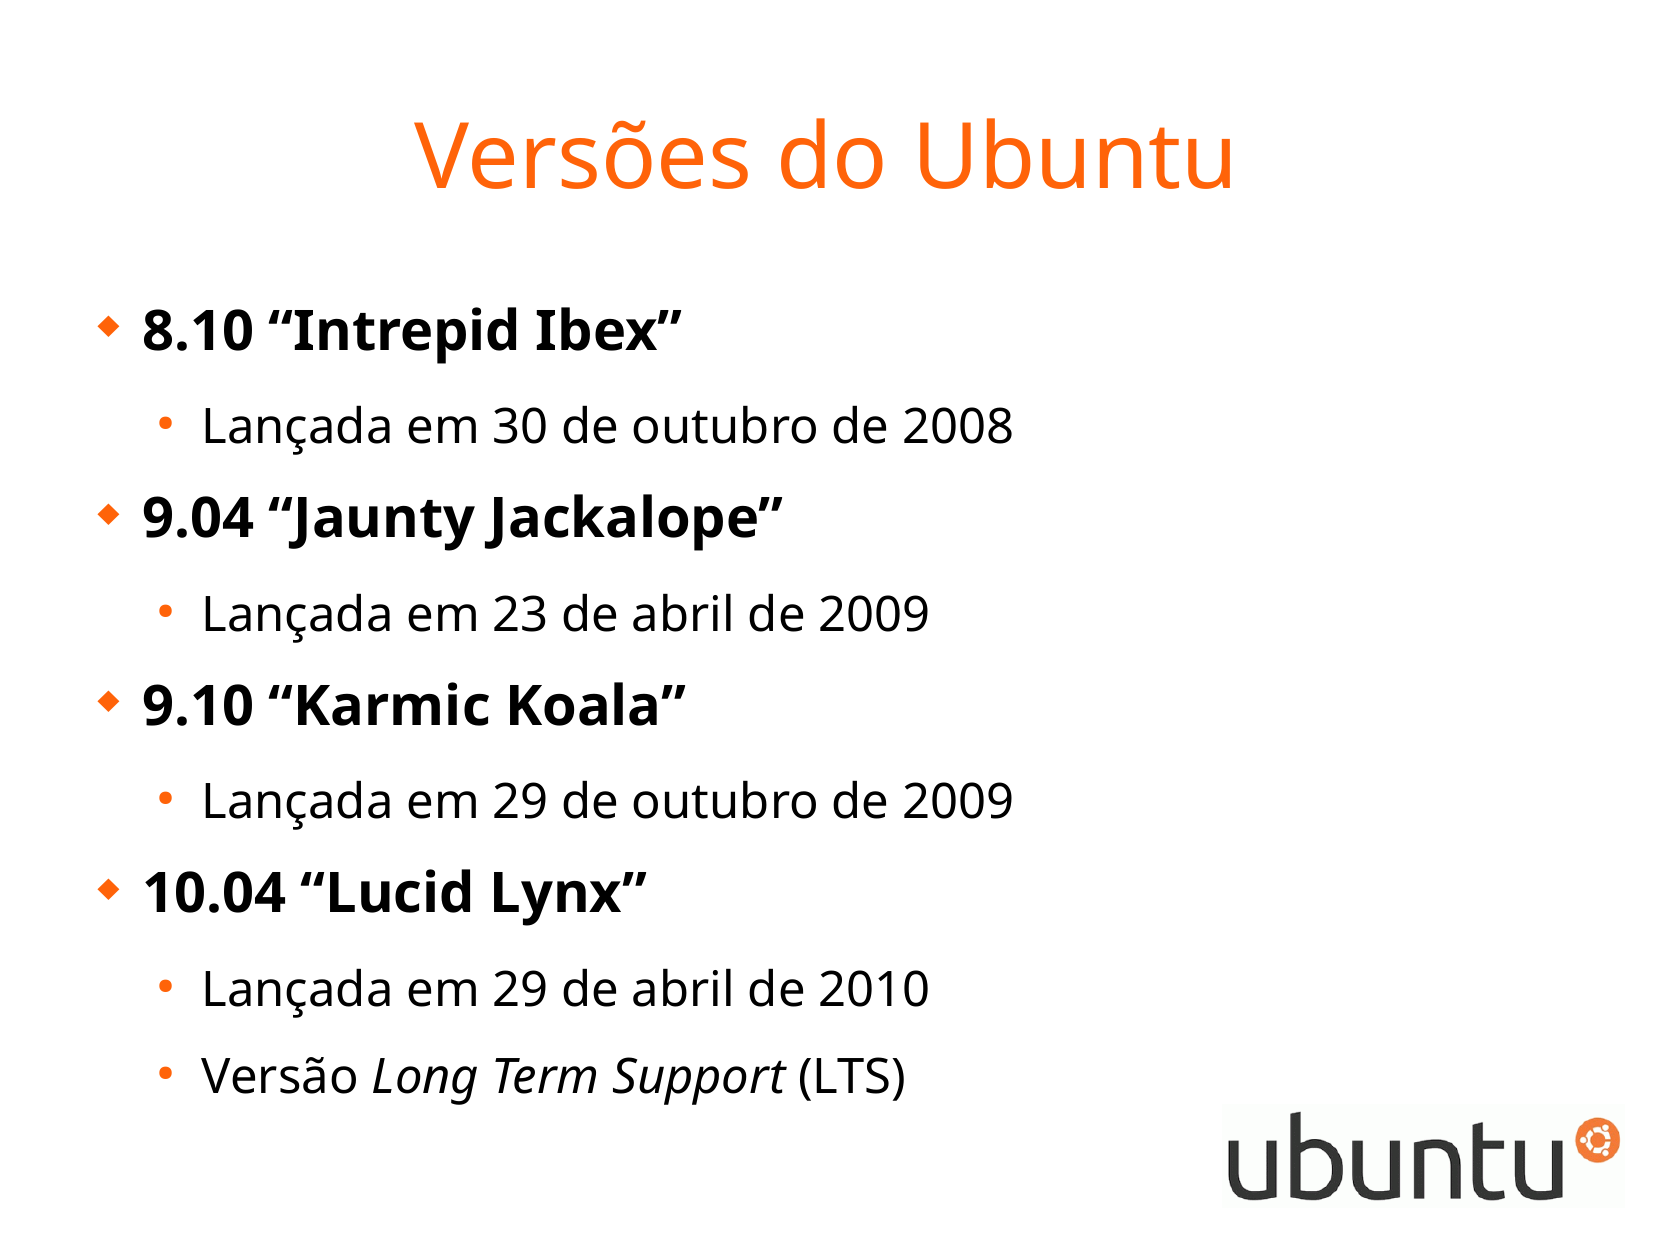

# Versões do Ubuntu
8.10 “Intrepid Ibex”
Lançada em 30 de outubro de 2008
9.04 “Jaunty Jackalope”
Lançada em 23 de abril de 2009
9.10 “Karmic Koala”
Lançada em 29 de outubro de 2009
10.04 “Lucid Lynx”
Lançada em 29 de abril de 2010
Versão Long Term Support (LTS)